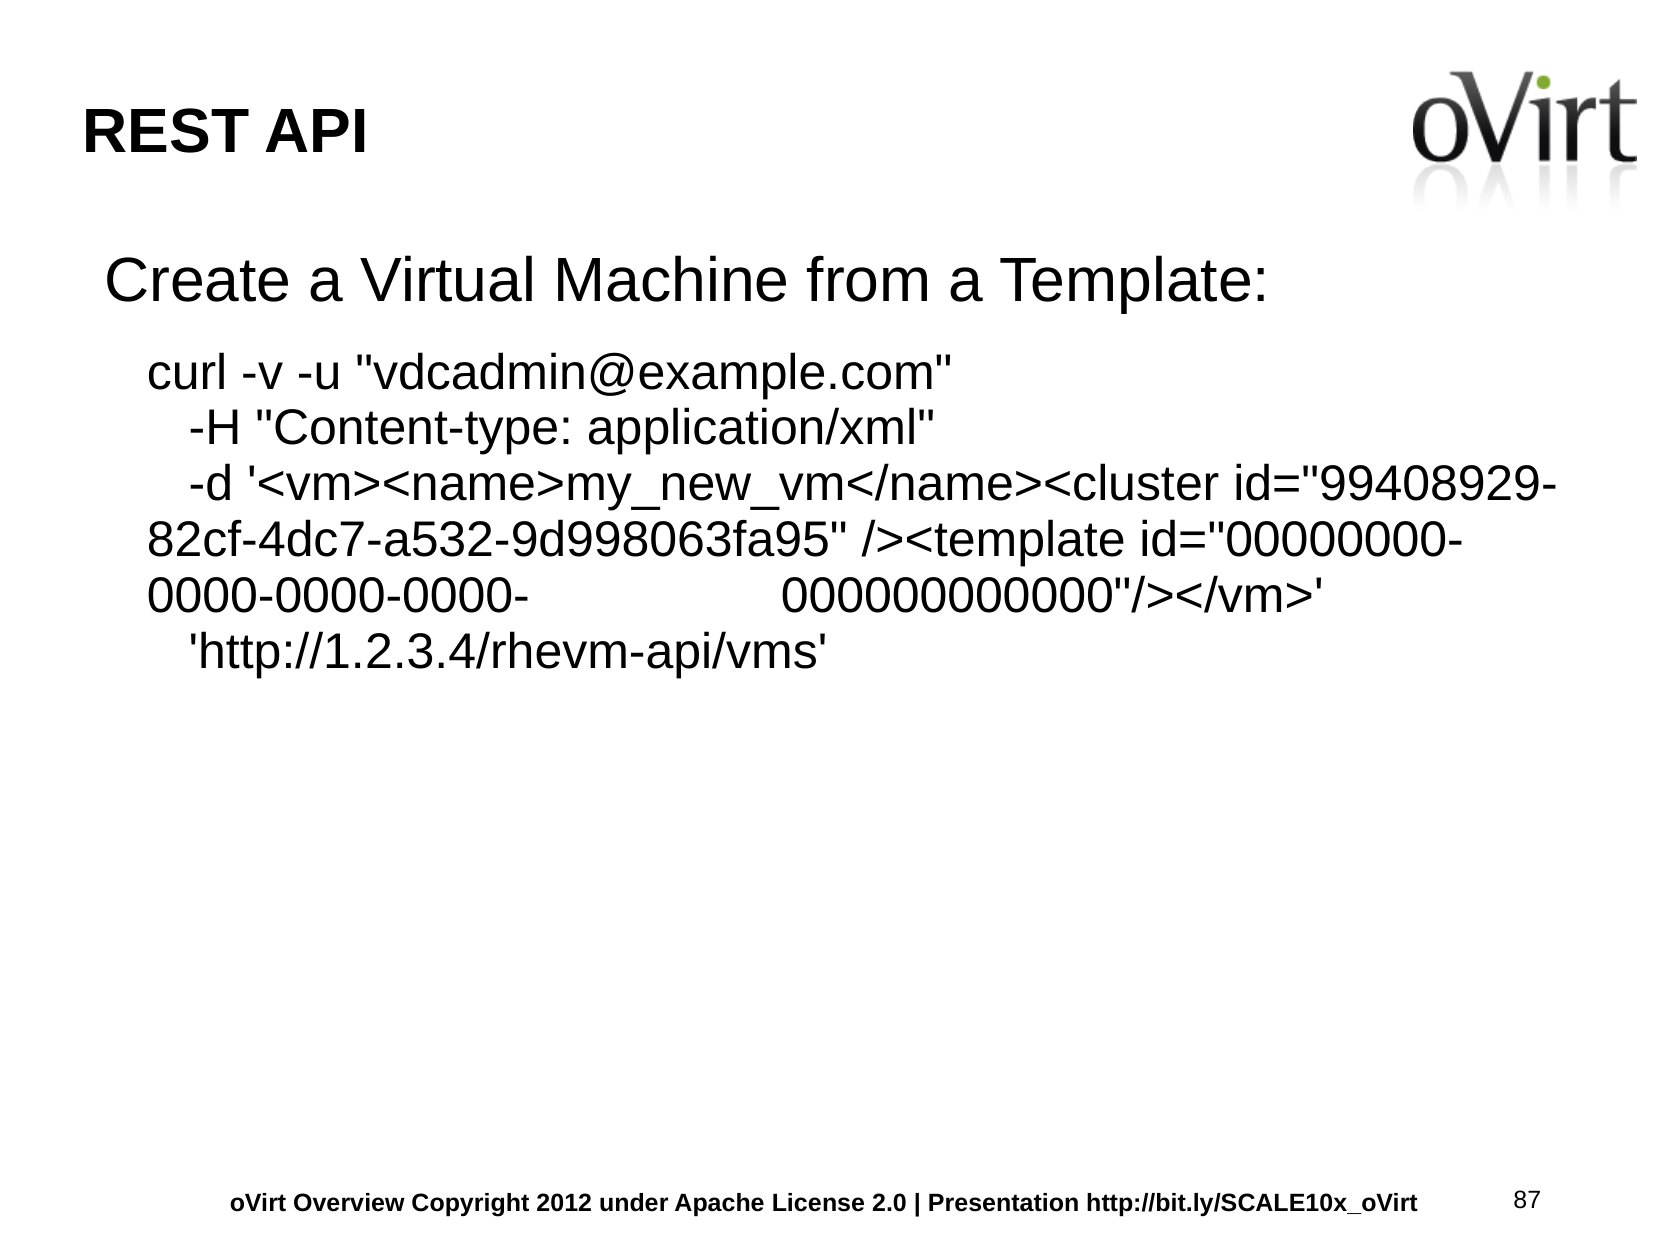

# REST API
 Create a Virtual Machine from a Template:
curl -v -u "vdcadmin@example.com"
 -H "Content-type: application/xml"
 -d '<vm><name>my_new_vm</name><cluster id="99408929-82cf-4dc7-a532-9d998063fa95" /><template id="00000000-0000-0000-0000- 000000000000"/></vm>'
 'http://1.2.3.4/rhevm-api/vms'